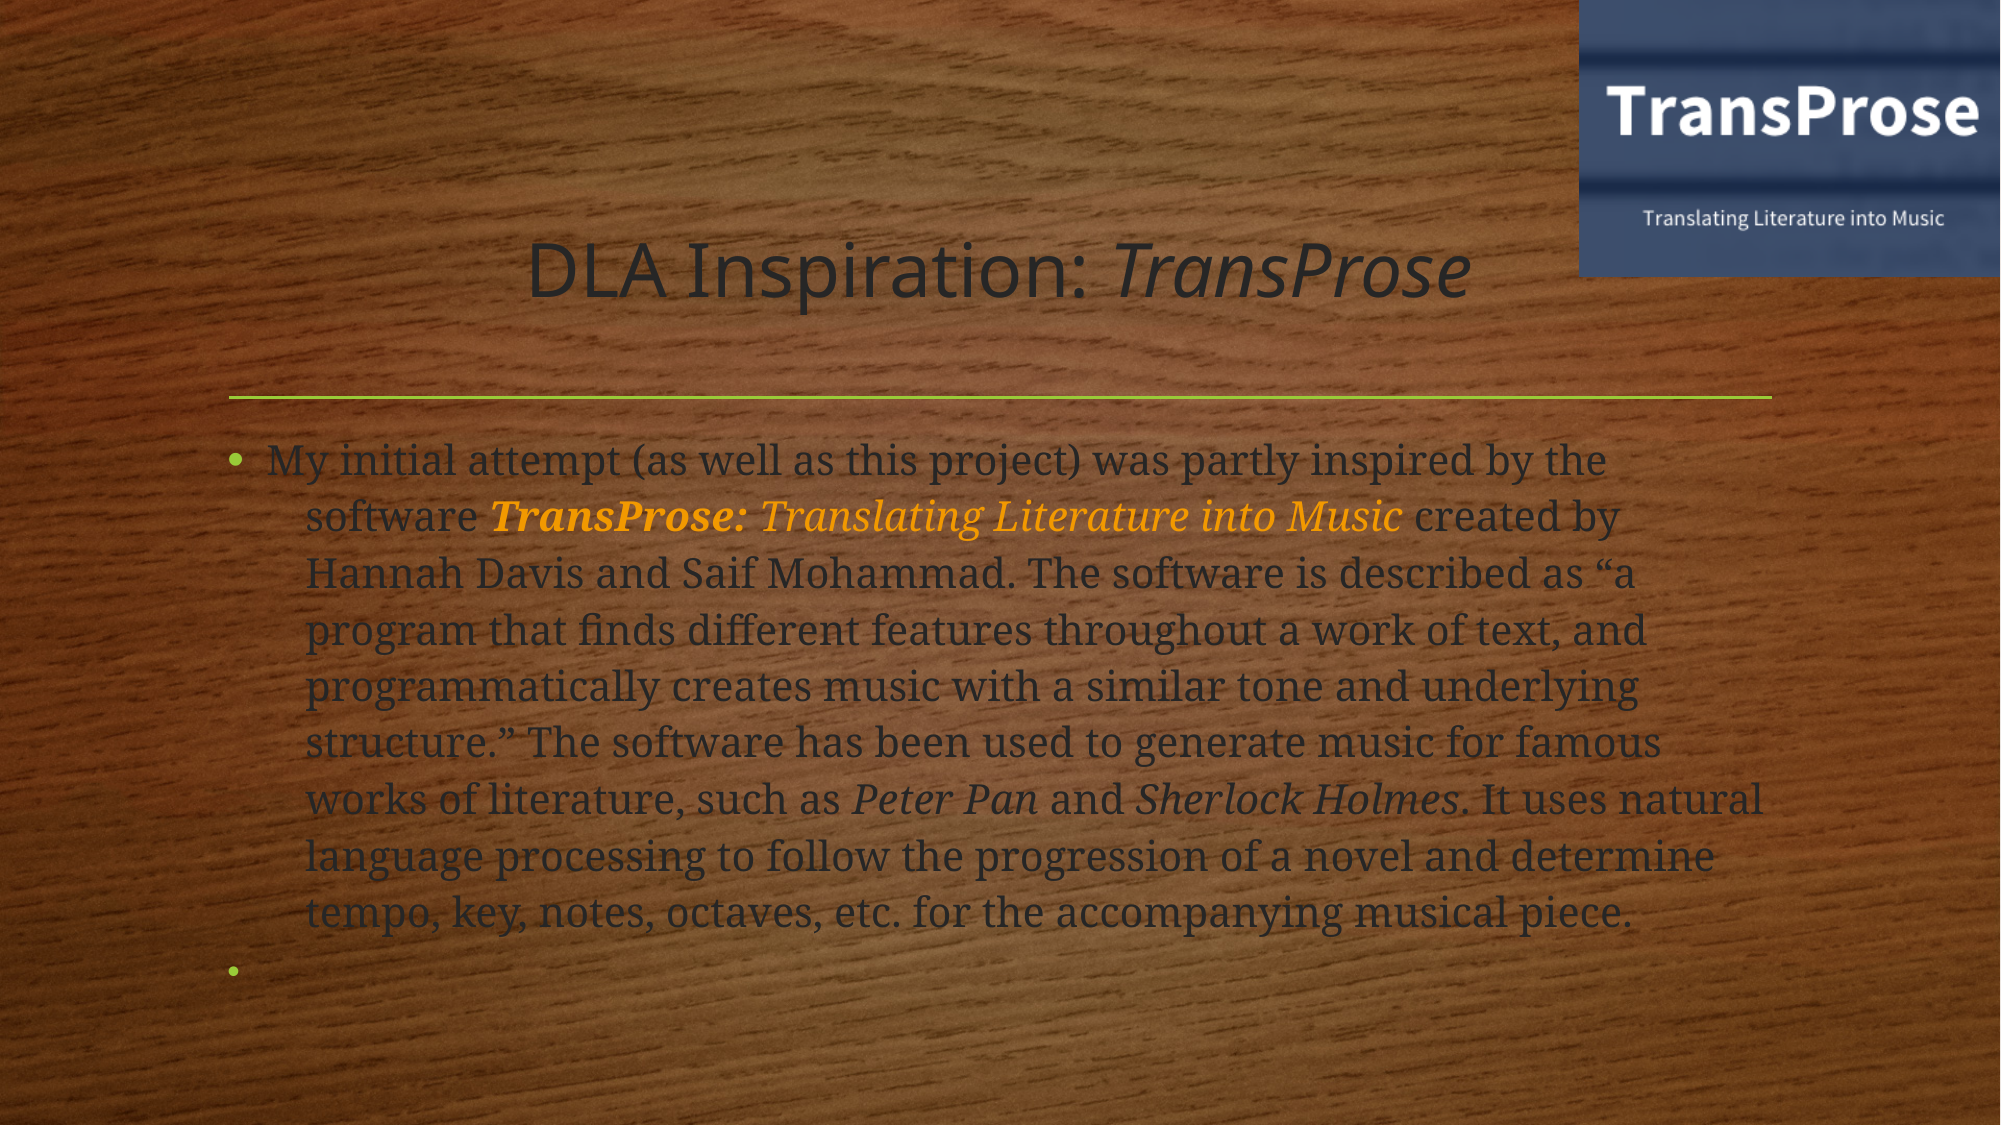

# DLA Inspiration: TransProse
My initial attempt (as well as this project) was partly inspired by the software TransProse: Translating Literature into Music created by Hannah Davis and Saif Mohammad. The software is described as “a program that finds different features throughout a work of text, and programmatically creates music with a similar tone and underlying structure.” The software has been used to generate music for famous works of literature, such as Peter Pan and Sherlock Holmes. It uses natural language processing to follow the progression of a novel and determine tempo, key, notes, octaves, etc. for the accompanying musical piece.